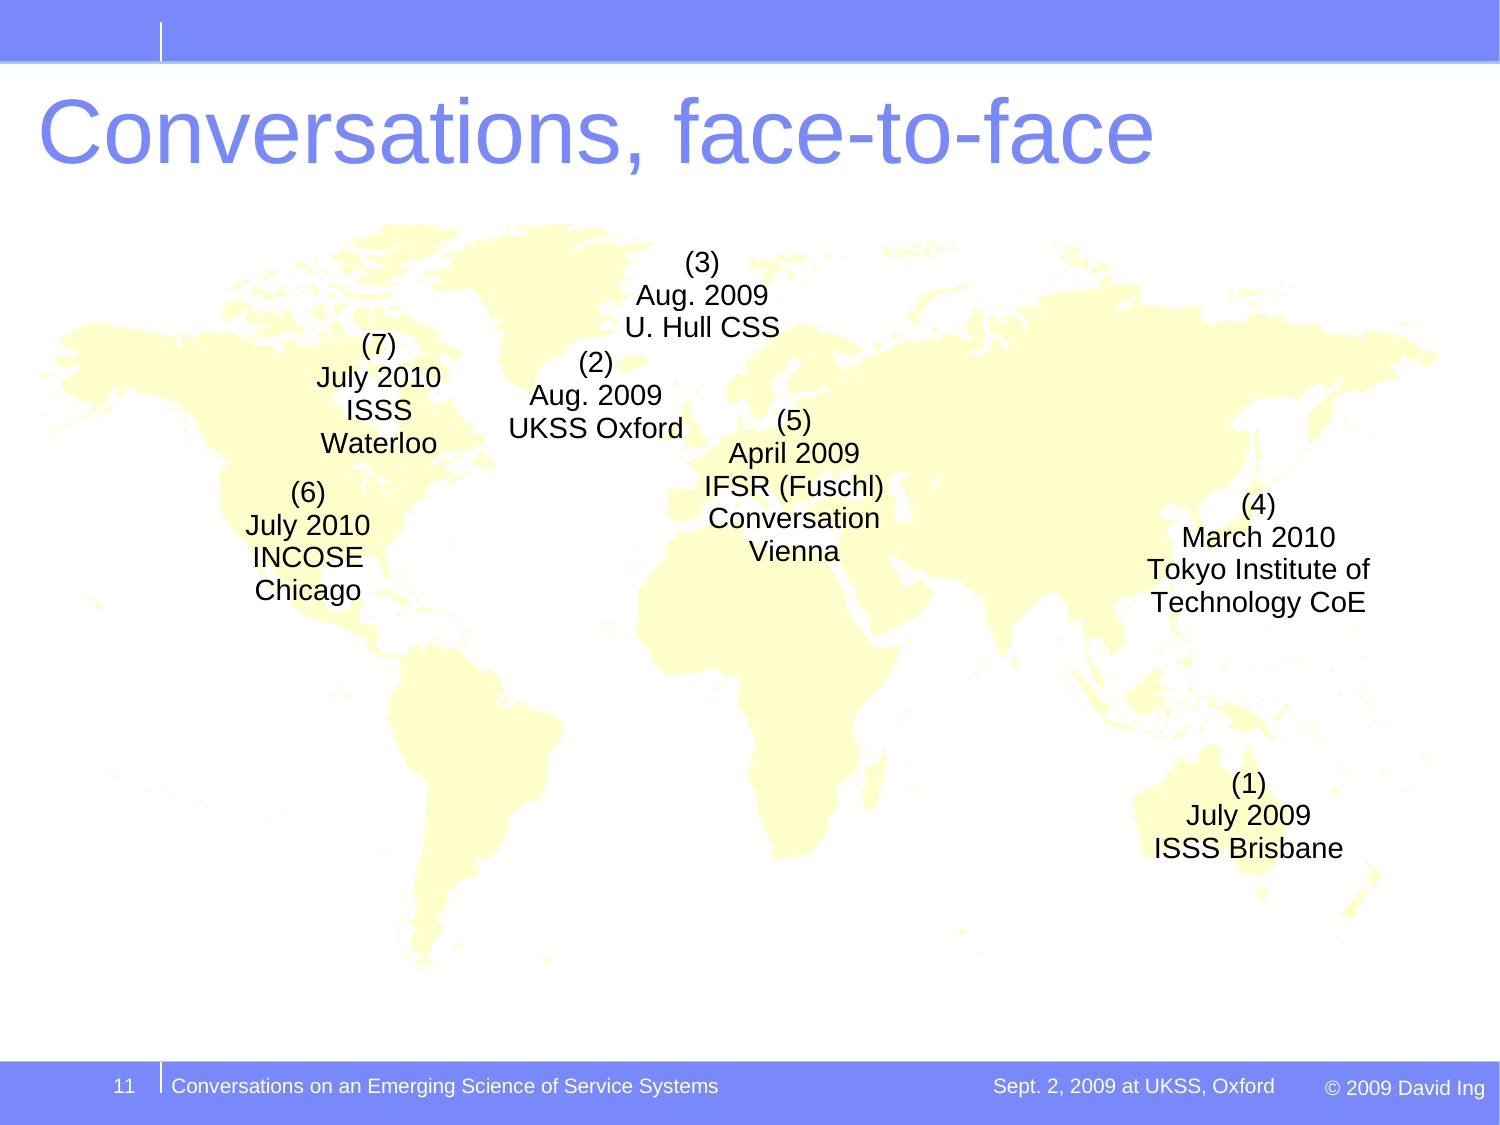

# Conversations, face-to-face
(3)
Aug. 2009
U. Hull CSS
(7)
July 2010
ISSS Waterloo
(2)
Aug. 2009
UKSS Oxford
(5)
April 2009
IFSR (Fuschl) Conversation
Vienna
(6)
July 2010
INCOSE Chicago
(4)
March 2010
Tokyo Institute of Technology CoE
(1)
July 2009
ISSS Brisbane
11
Conversations on an Emerging Science of Service Systems
Sept. 2, 2009 at UKSS, Oxford